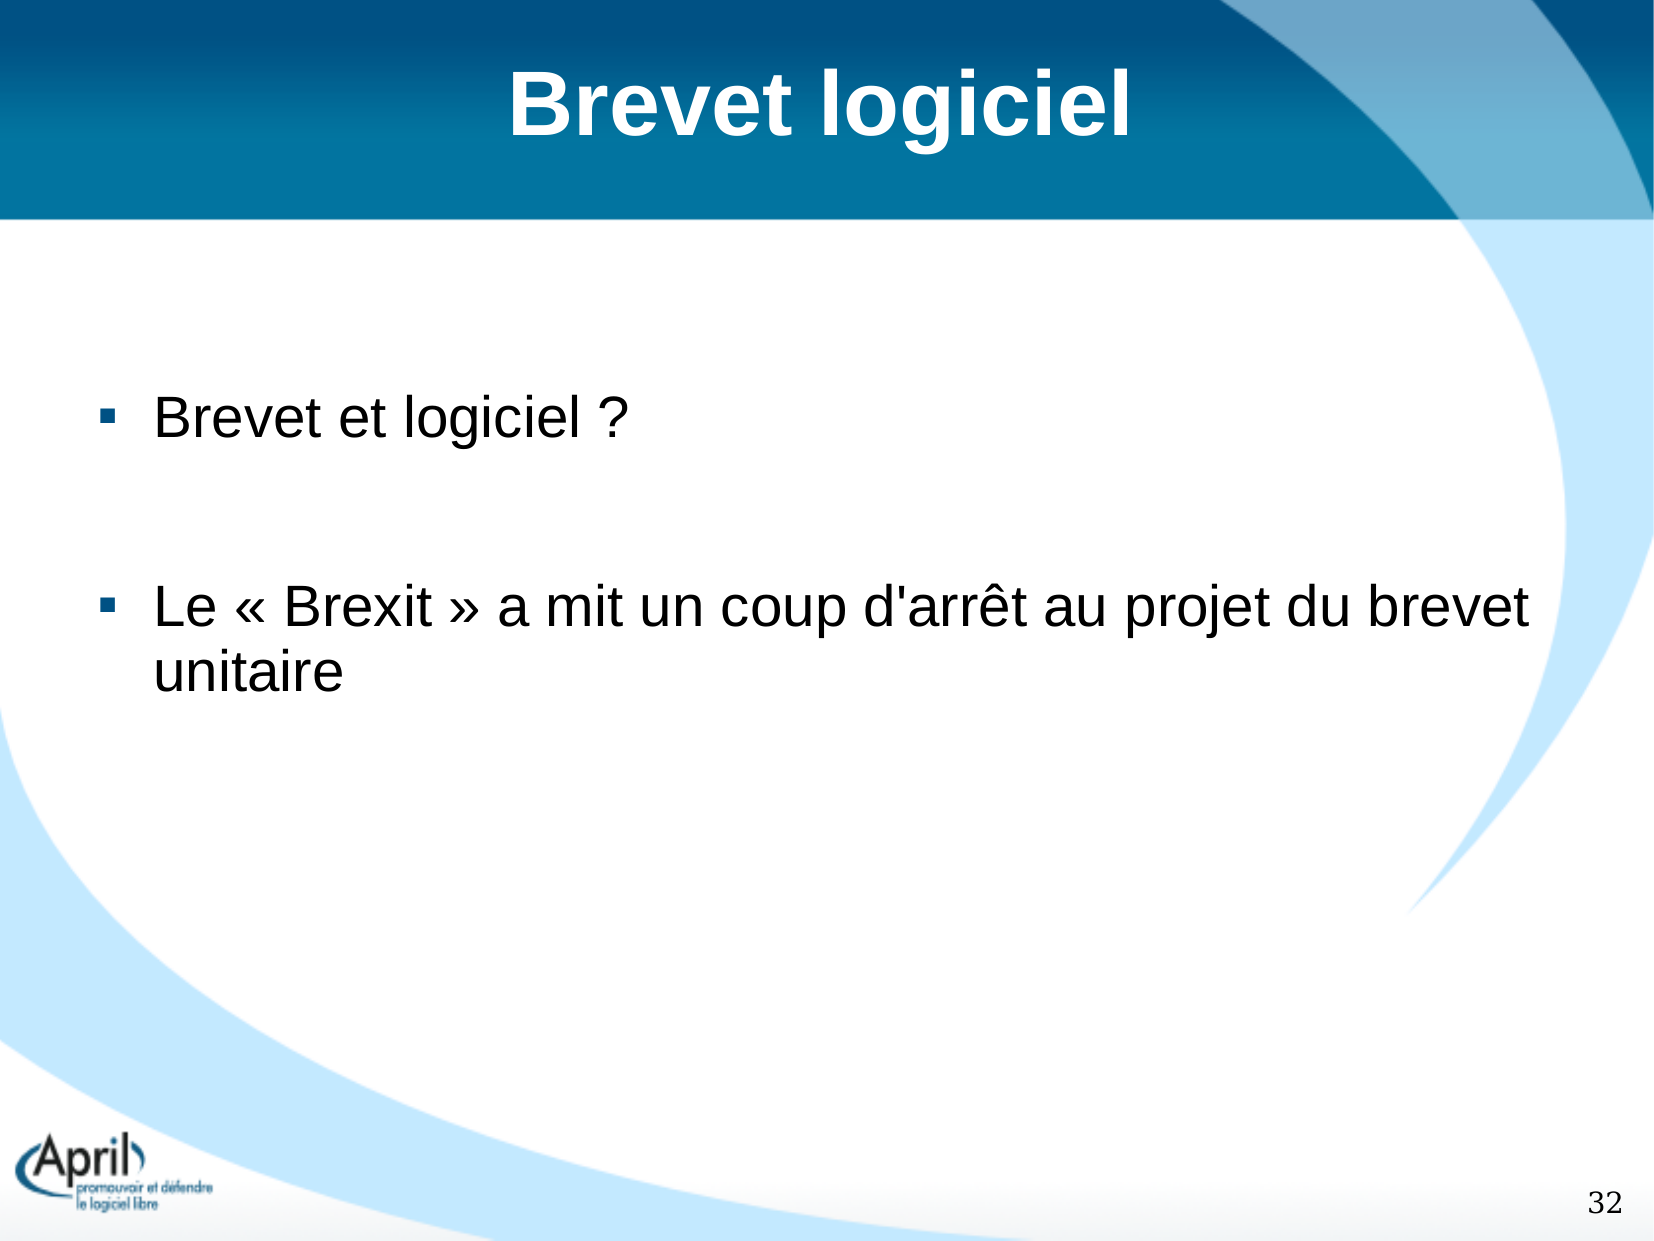

# Brevet logiciel
Brevet et logiciel ?
Le « Brexit » a mit un coup d'arrêt au projet du brevet unitaire
32